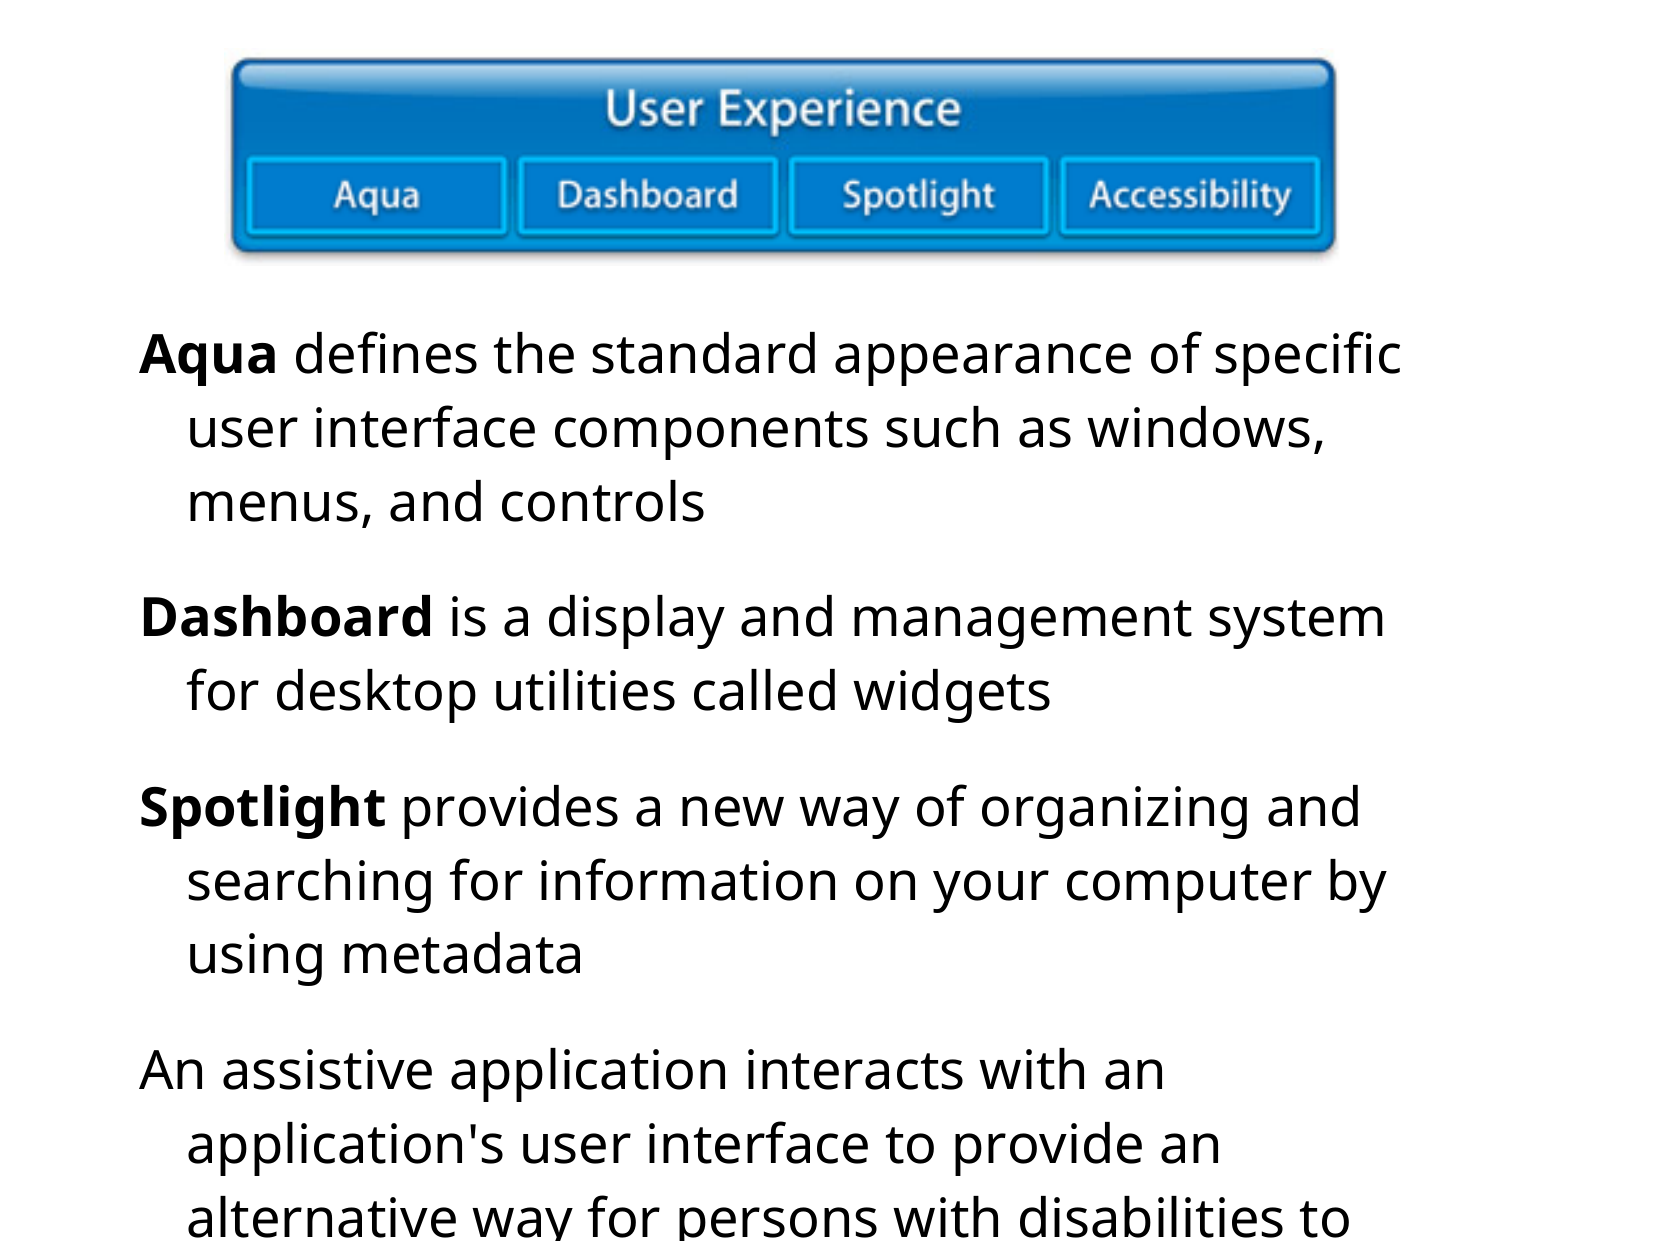

# Aqua defines the standard appearance of specific user interface components such as windows, menus, and controls
Dashboard is a display and management system for desktop utilities called widgets
Spotlight provides a new way of organizing and searching for information on your computer by using metadata
An assistive application interacts with an application's user interface to provide an alternative way for persons with disabilities to use the application